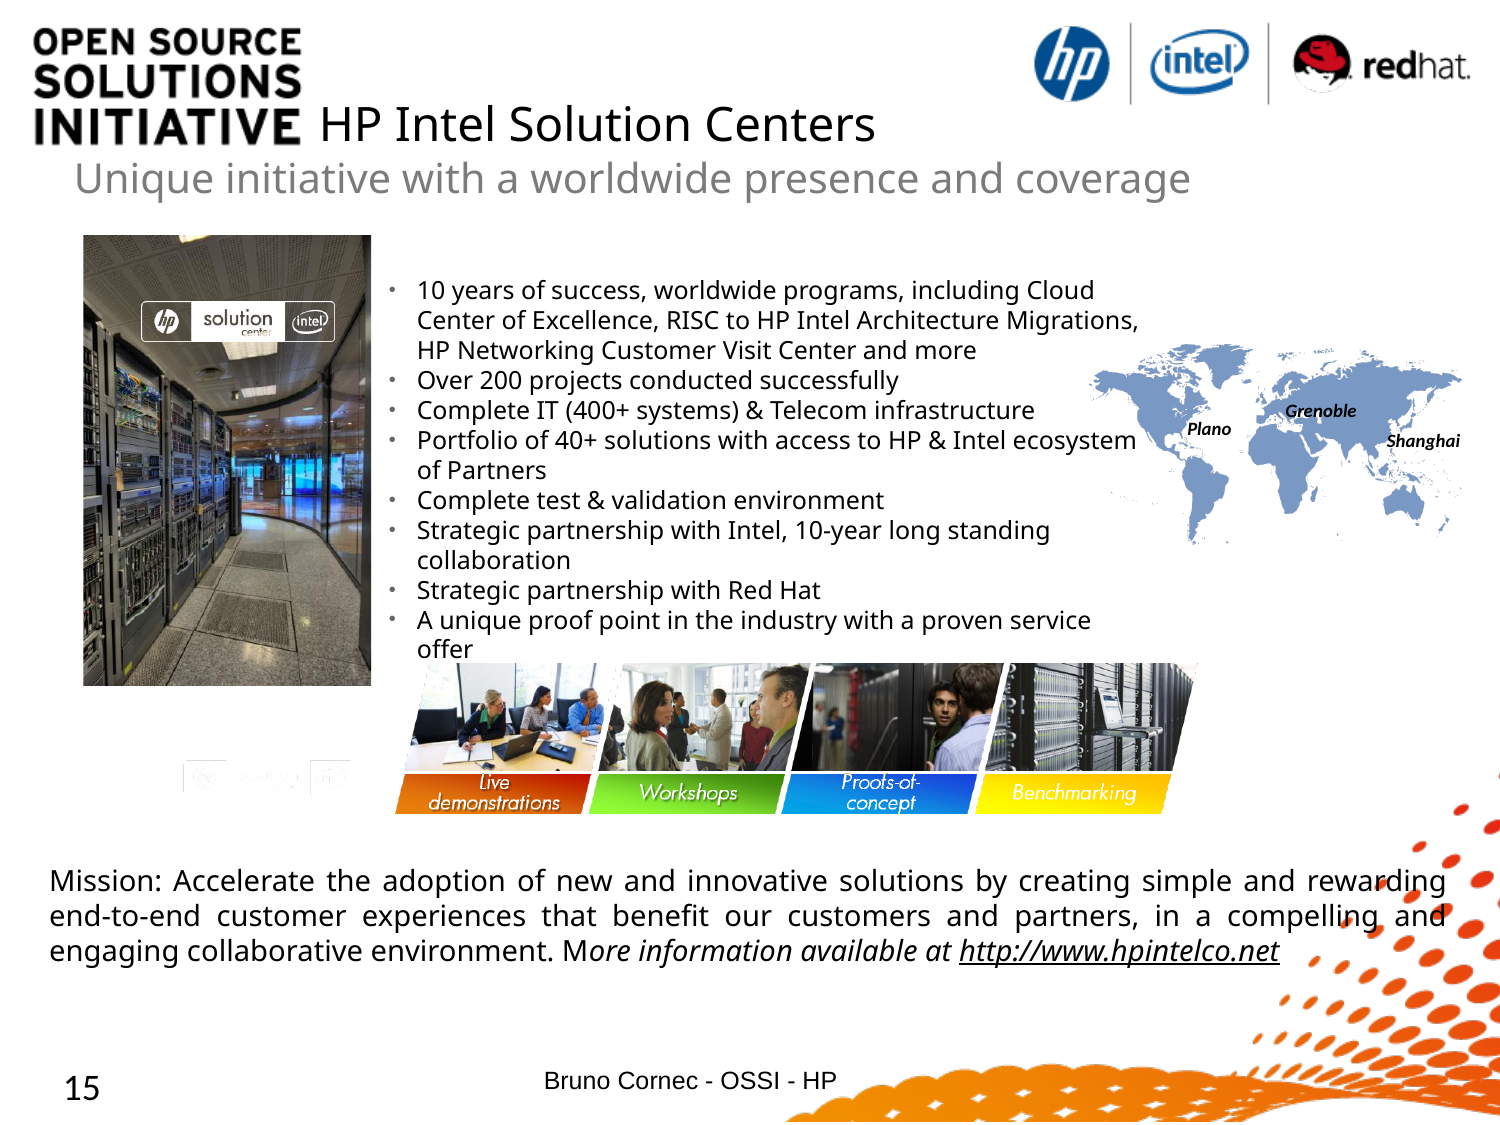

HP Intel Solution Centers
# Unique initiative with a worldwide presence and coverage
10 years of success, worldwide programs, including Cloud Center of Excellence, RISC to HP Intel Architecture Migrations, HP Networking Customer Visit Center and more
Over 200 projects conducted successfully
Complete IT (400+ systems) & Telecom infrastructure
Portfolio of 40+ solutions with access to HP & Intel ecosystem of Partners
Complete test & validation environment
Strategic partnership with Intel, 10-year long standing collaboration
Strategic partnership with Red Hat
A unique proof point in the industry with a proven service offer
Grenoble
Plano
Shanghai
Mission: Accelerate the adoption of new and innovative solutions by creating simple and rewarding end-to-end customer experiences that benefit our customers and partners, in a compelling and engaging collaborative environment. More information available at http://www.hpintelco.net